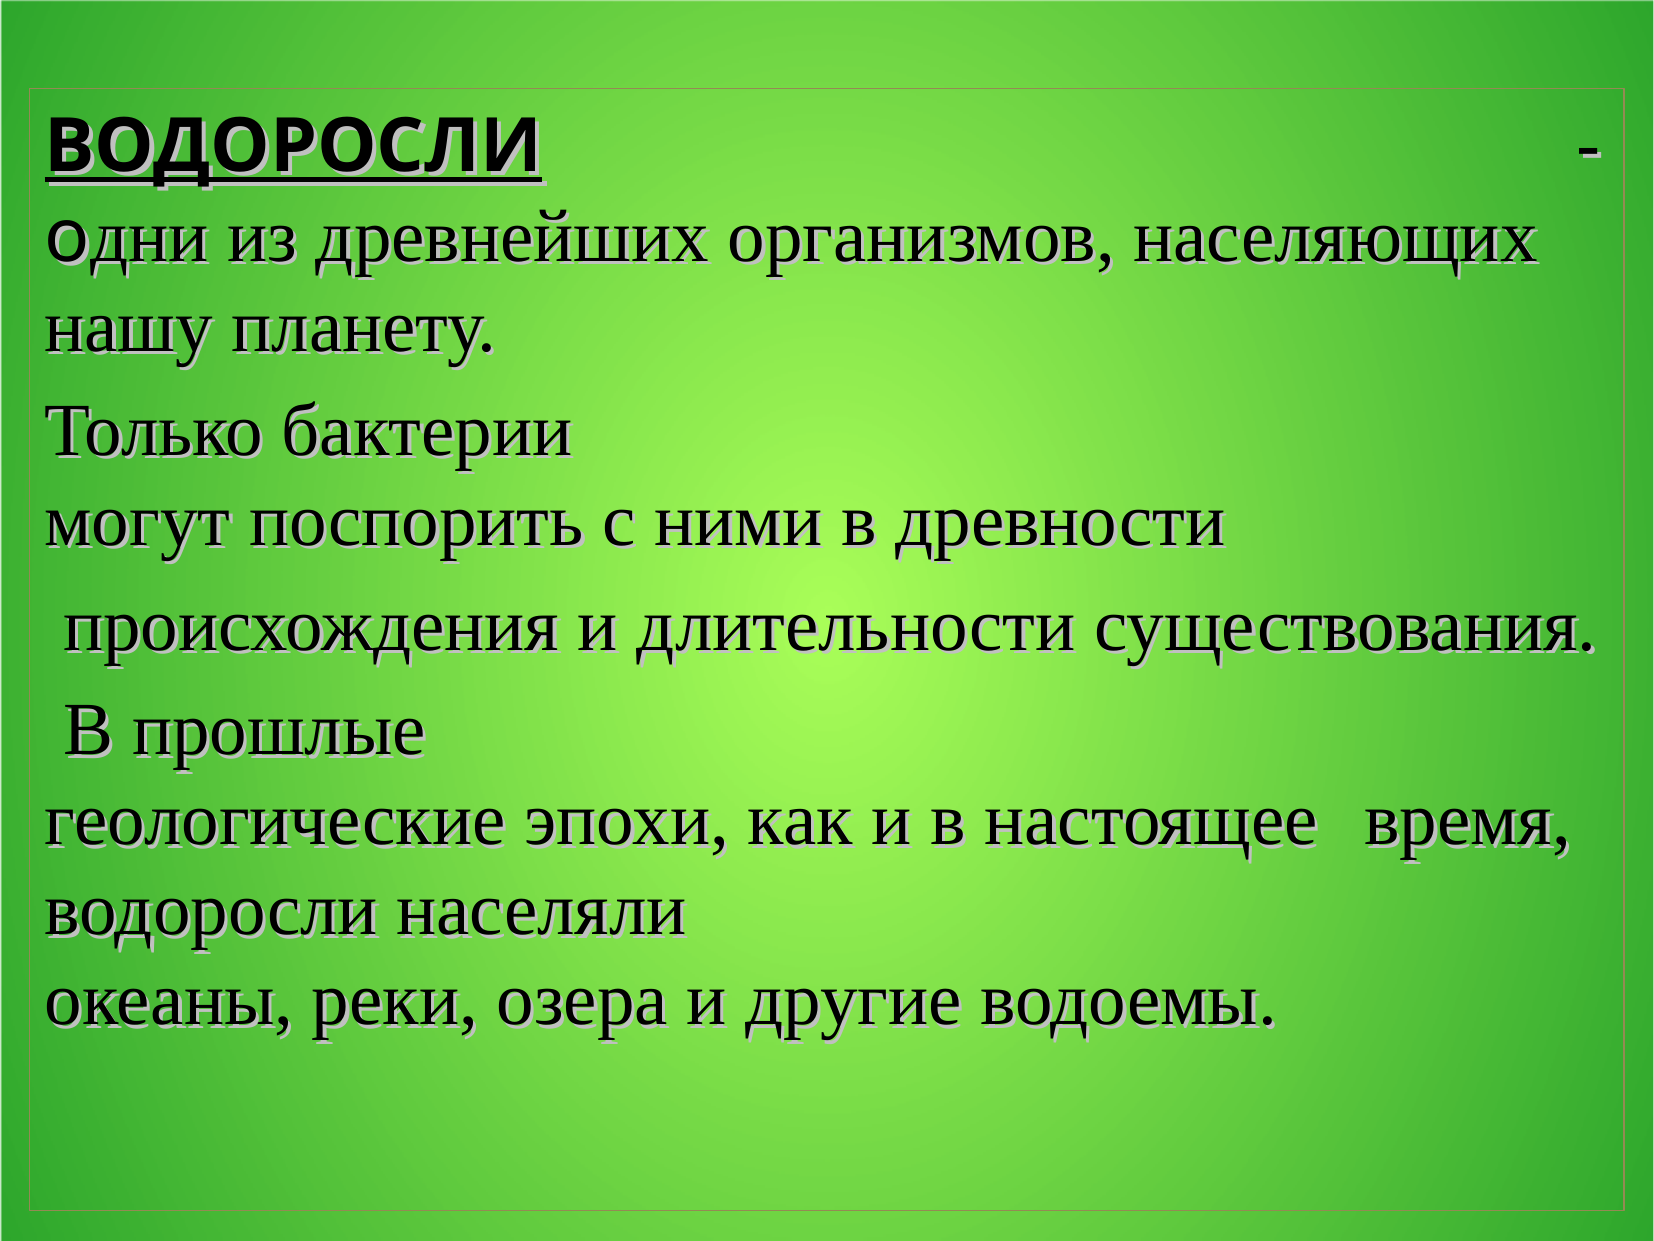

ВОДОРОСЛИ -одни из древнейших организмов, населяющих нашу планету.
Только бактерии могут поспорить с ними в древности
 происхождения и длительности существования.
 В прошлые геологические эпохи, как и в настоящее  время, водоросли населяли океаны, реки, озера и другие водоемы.